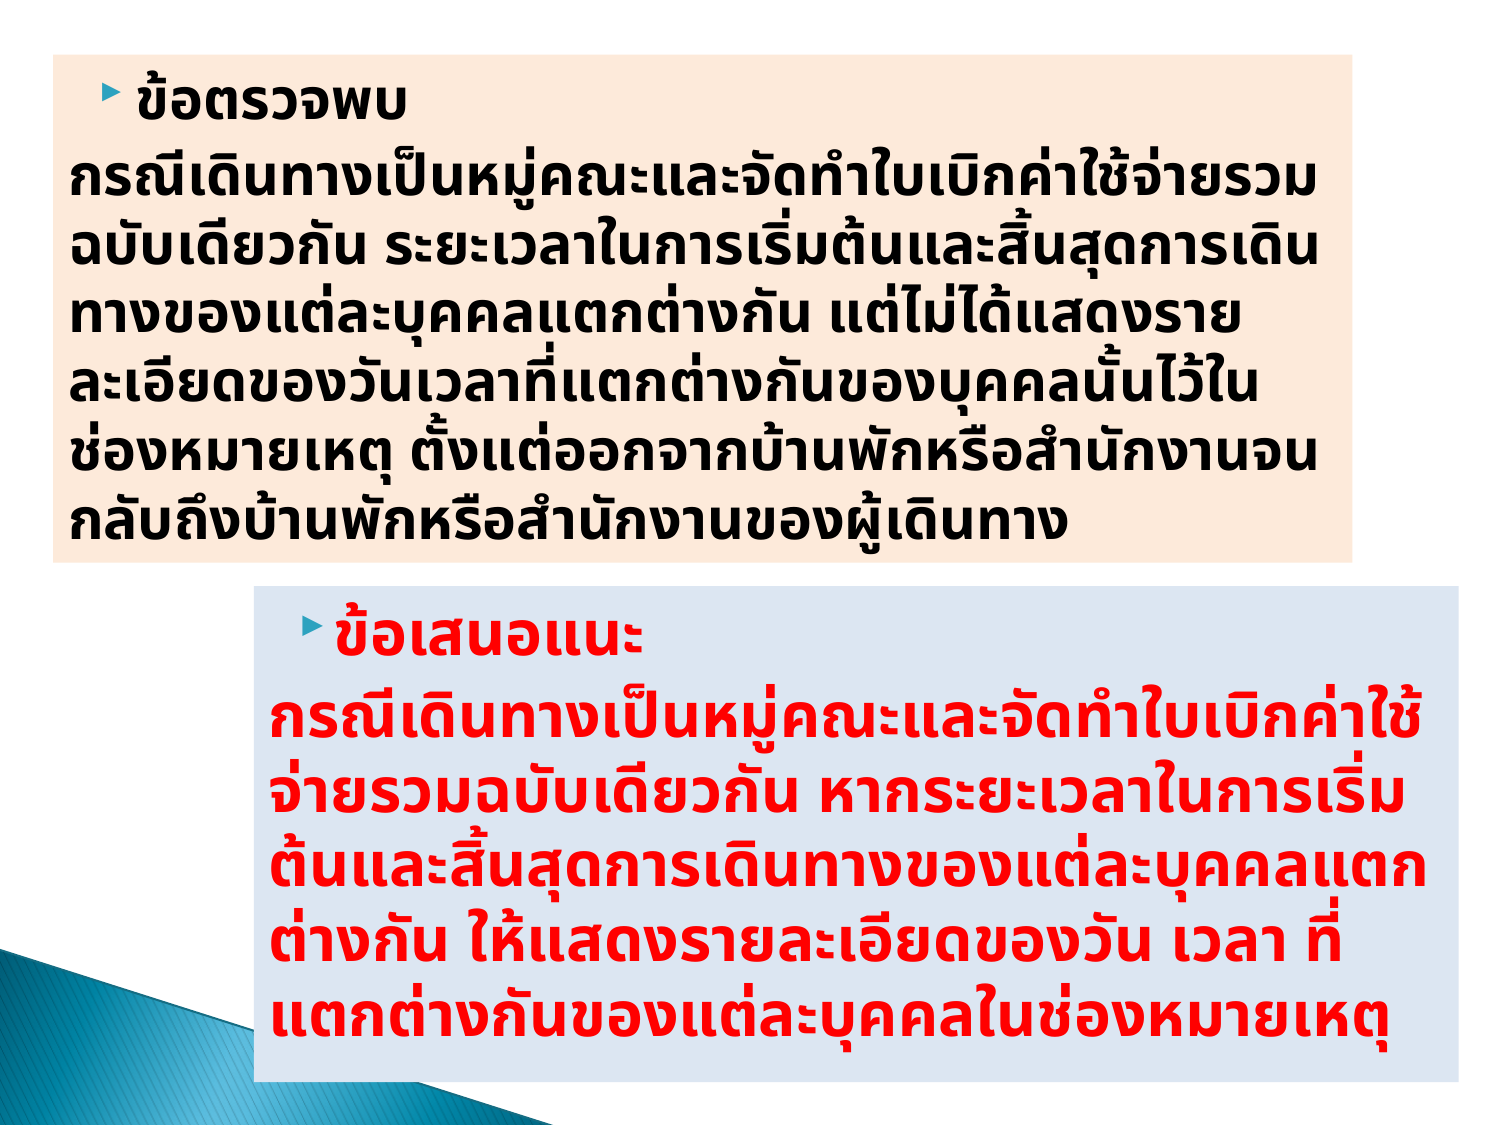

# ข้อตรวจพบ
กรณีเดินทางเป็นหมู่คณะและจัดทำใบเบิกค่าใช้จ่ายรวมฉบับเดียวกัน ระยะเวลาในการเริ่มต้นและสิ้นสุดการเดินทางของแต่ละบุคคลแตกต่างกัน แต่ไม่ได้แสดงรายละเอียดของวันเวลาที่แตกต่างกันของบุคคลนั้นไว้ในช่องหมายเหตุ ตั้งแต่ออกจากบ้านพักหรือสำนักงานจนกลับถึงบ้านพักหรือสำนักงานของผู้เดินทาง
ข้อเสนอแนะ
กรณีเดินทางเป็นหมู่คณะและจัดทำใบเบิกค่าใช้จ่ายรวมฉบับเดียวกัน หากระยะเวลาในการเริ่มต้นและสิ้นสุดการเดินทางของแต่ละบุคคลแตกต่างกัน ให้แสดงรายละเอียดของวัน เวลา ที่แตกต่างกันของแต่ละบุคคลในช่องหมายเหตุ